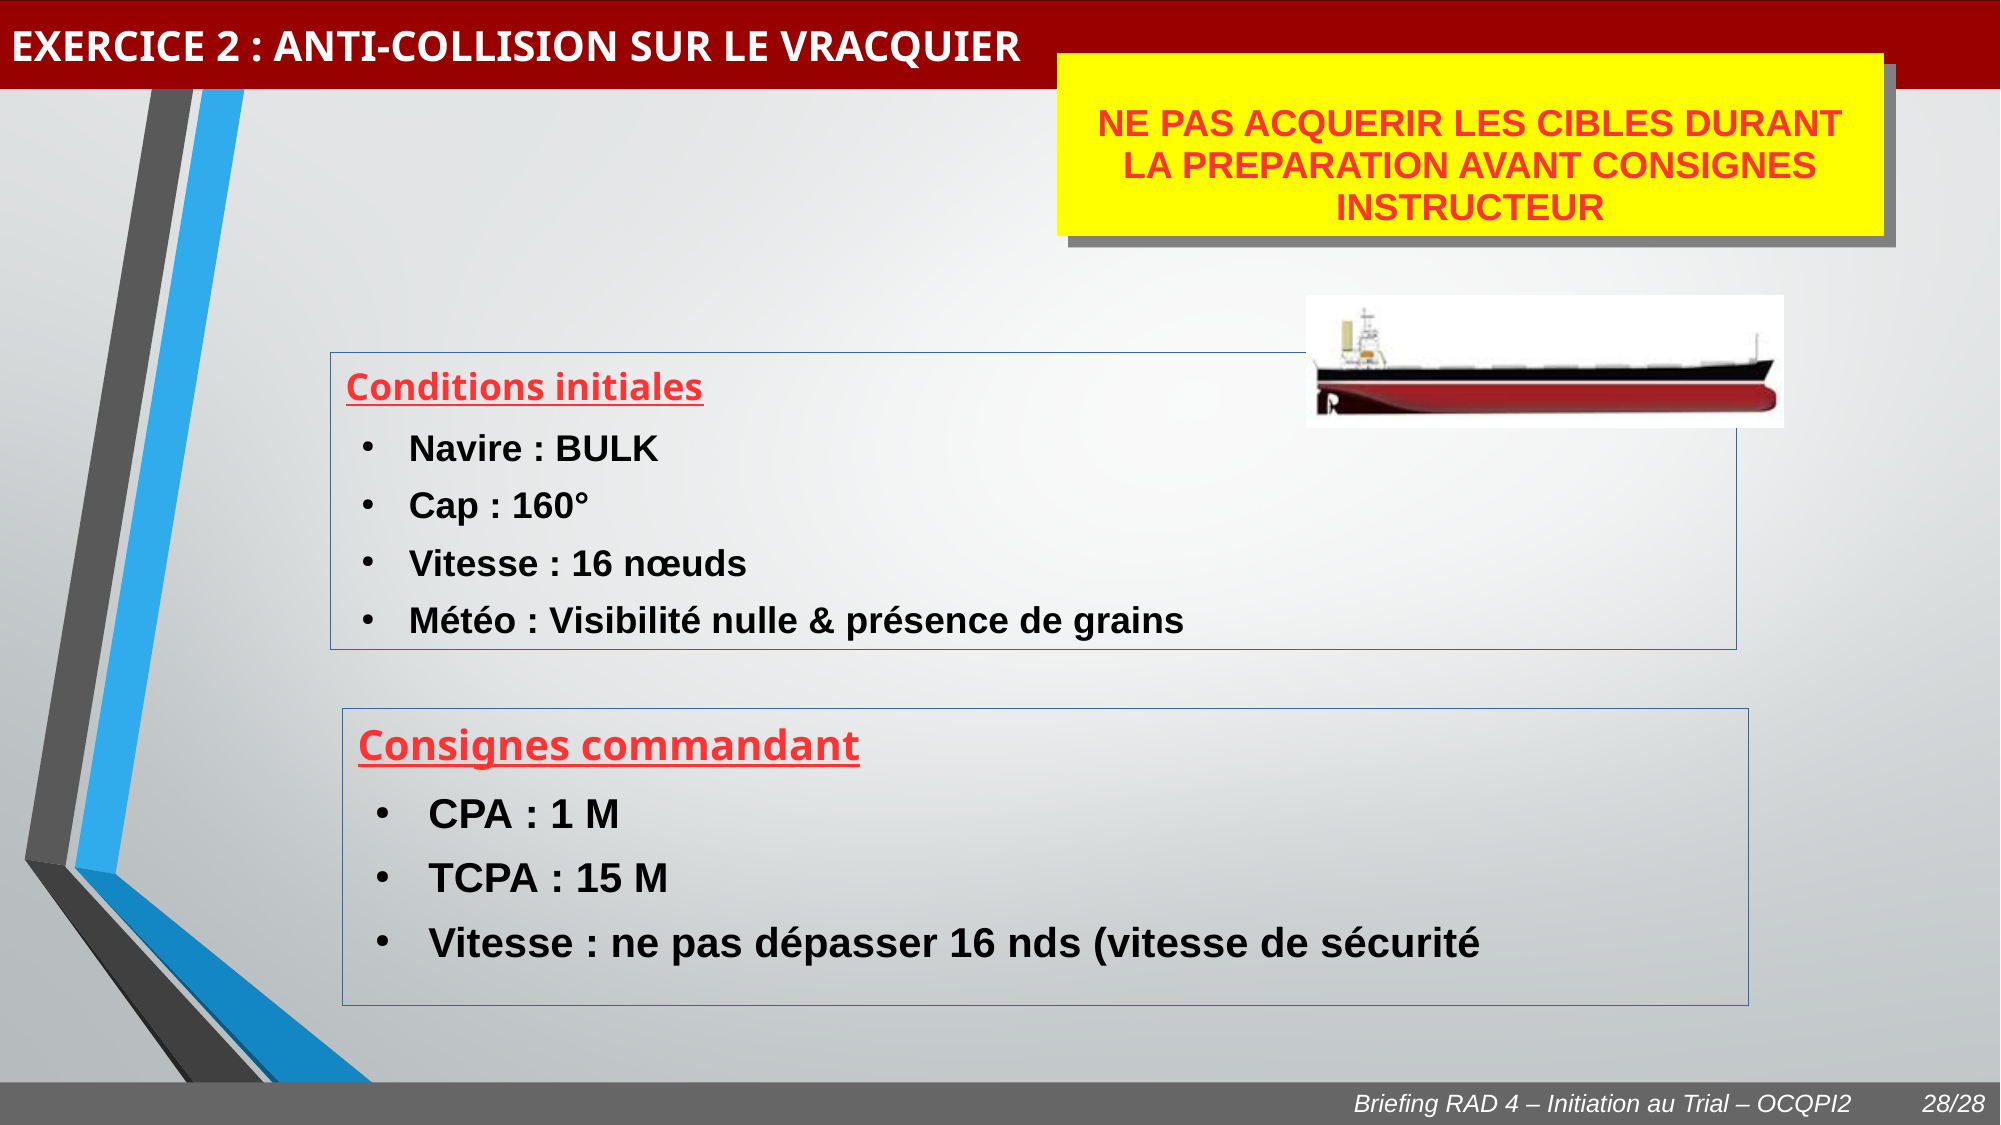

# EXERCICE 2 : ANTI-COLLISION SUR LE VRACQUIER
NE PAS ACQUERIR LES CIBLES DURANT LA PREPARATION AVANT CONSIGNES INSTRUCTEUR
Conditions initiales
Navire : BULK
Cap : 160°
Vitesse : 16 nœuds
Météo : Visibilité nulle & présence de grains
Consignes commandant
CPA : 1 M
TCPA : 15 M
Vitesse : ne pas dépasser 16 nds (vitesse de sécurité
Briefing RAD 4 – Initiation au Trial – OCQPI2 /28